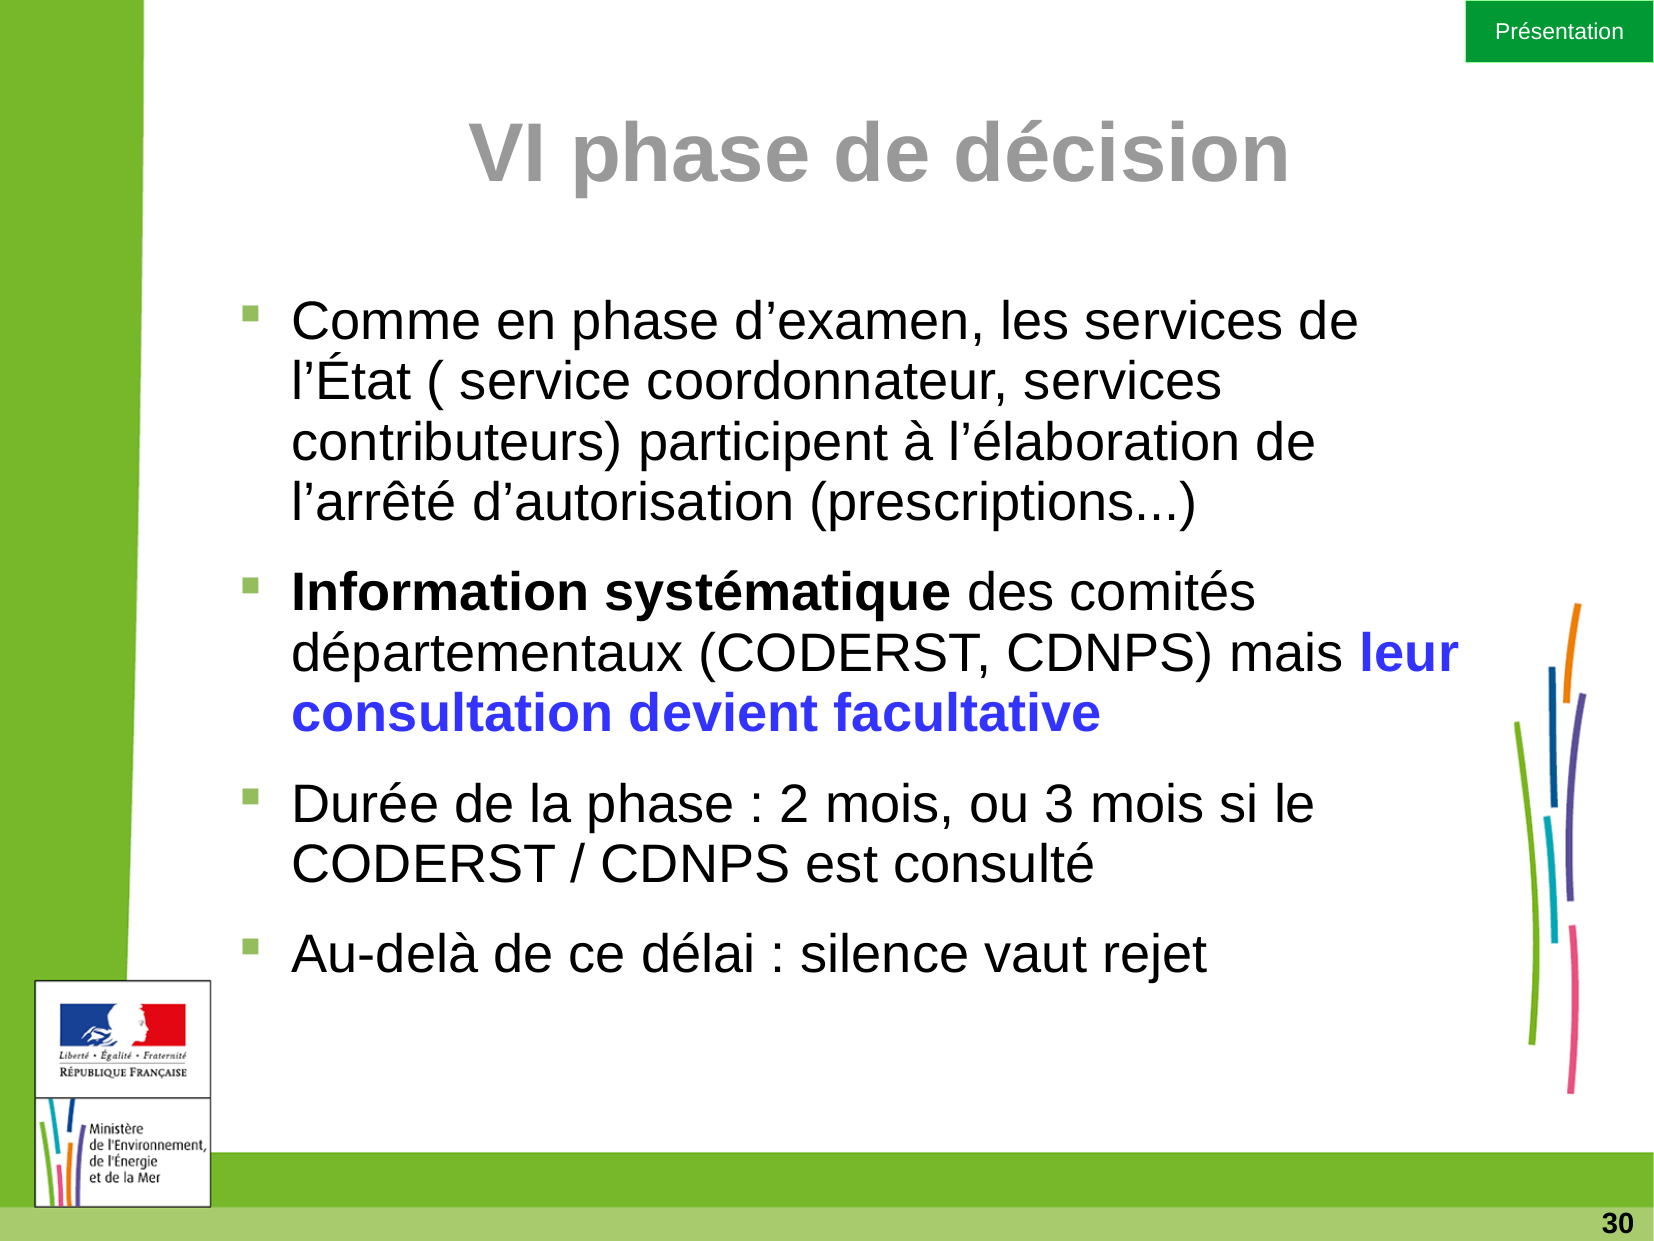

Présentation
# VI phase de décision
Comme en phase d’examen, les services de l’État ( service coordonnateur, services contributeurs) participent à l’élaboration de l’arrêté d’autorisation (prescriptions...)
Information systématique des comités départementaux (CODERST, CDNPS) mais leur consultation devient facultative
Durée de la phase : 2 mois, ou 3 mois si le CODERST / CDNPS est consulté
Au-delà de ce délai : silence vaut rejet